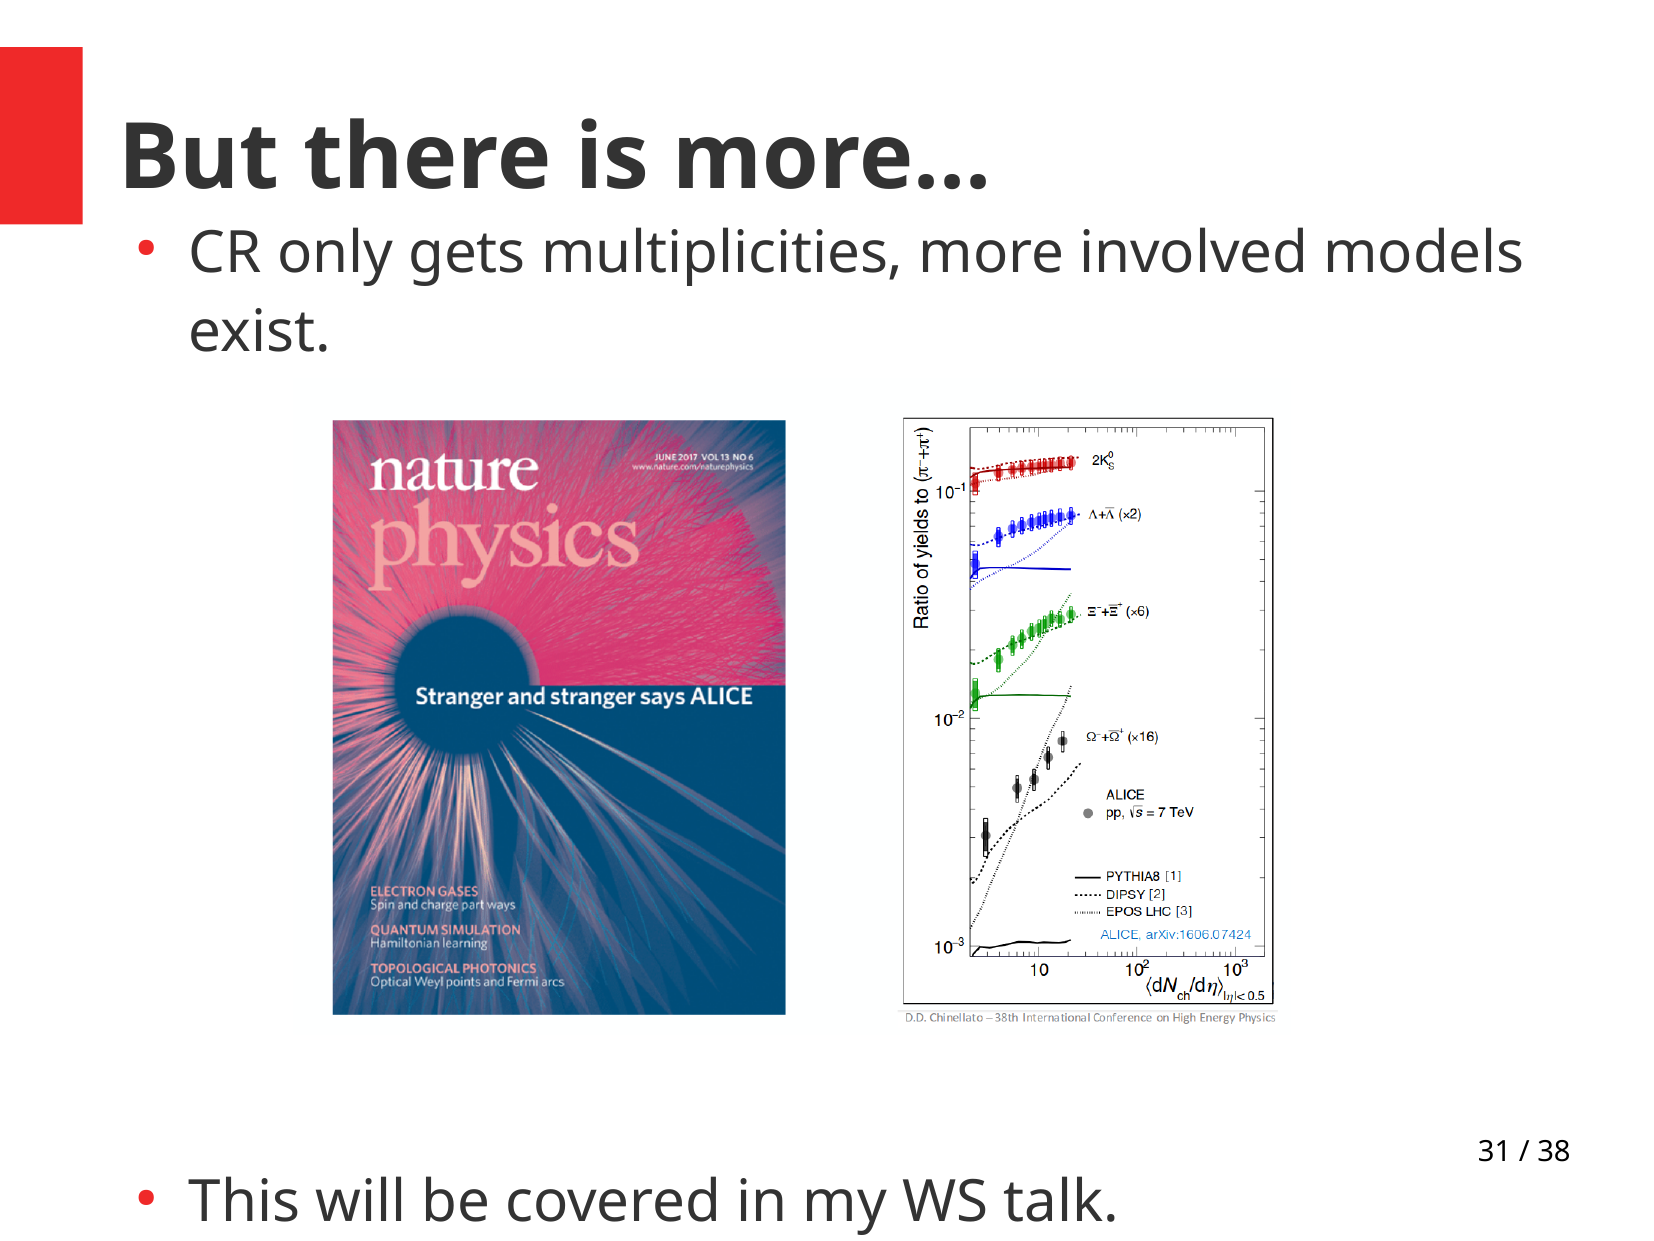

# But there is more...
CR only gets multiplicities, more involved models exist.
This will be covered in my WS talk.
31